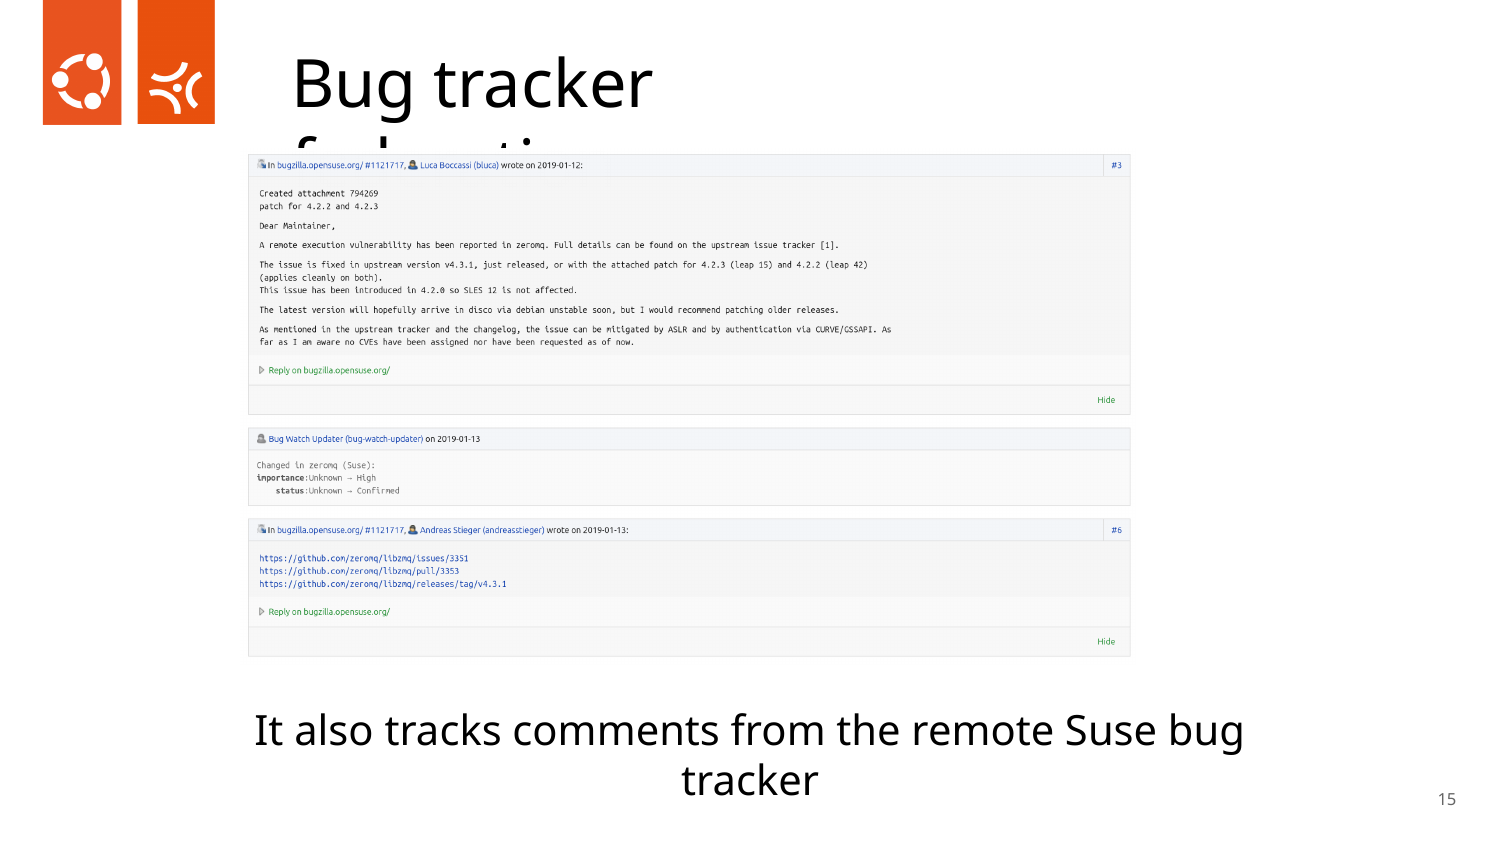

# Bug tracker federation
It also tracks comments from the remote Suse bug tracker